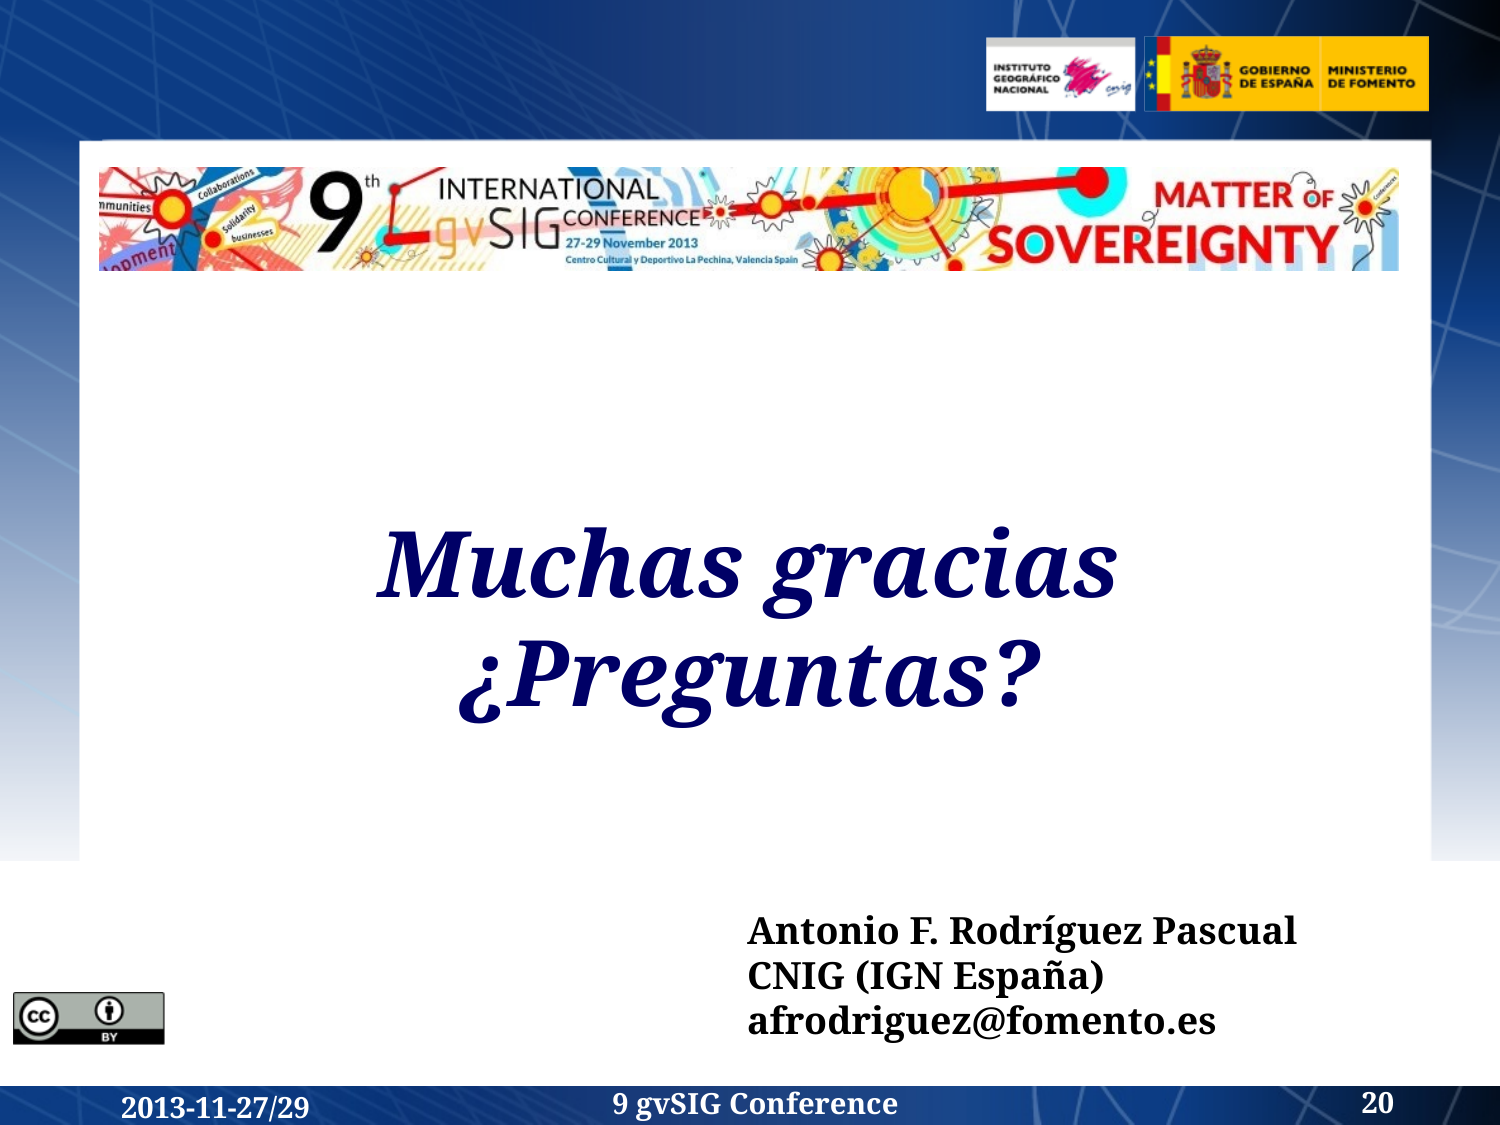

# Muchas gracias ¿Preguntas?
Antonio F. Rodríguez Pascual
CNIG (IGN España)
afrodriguez@fomento.es